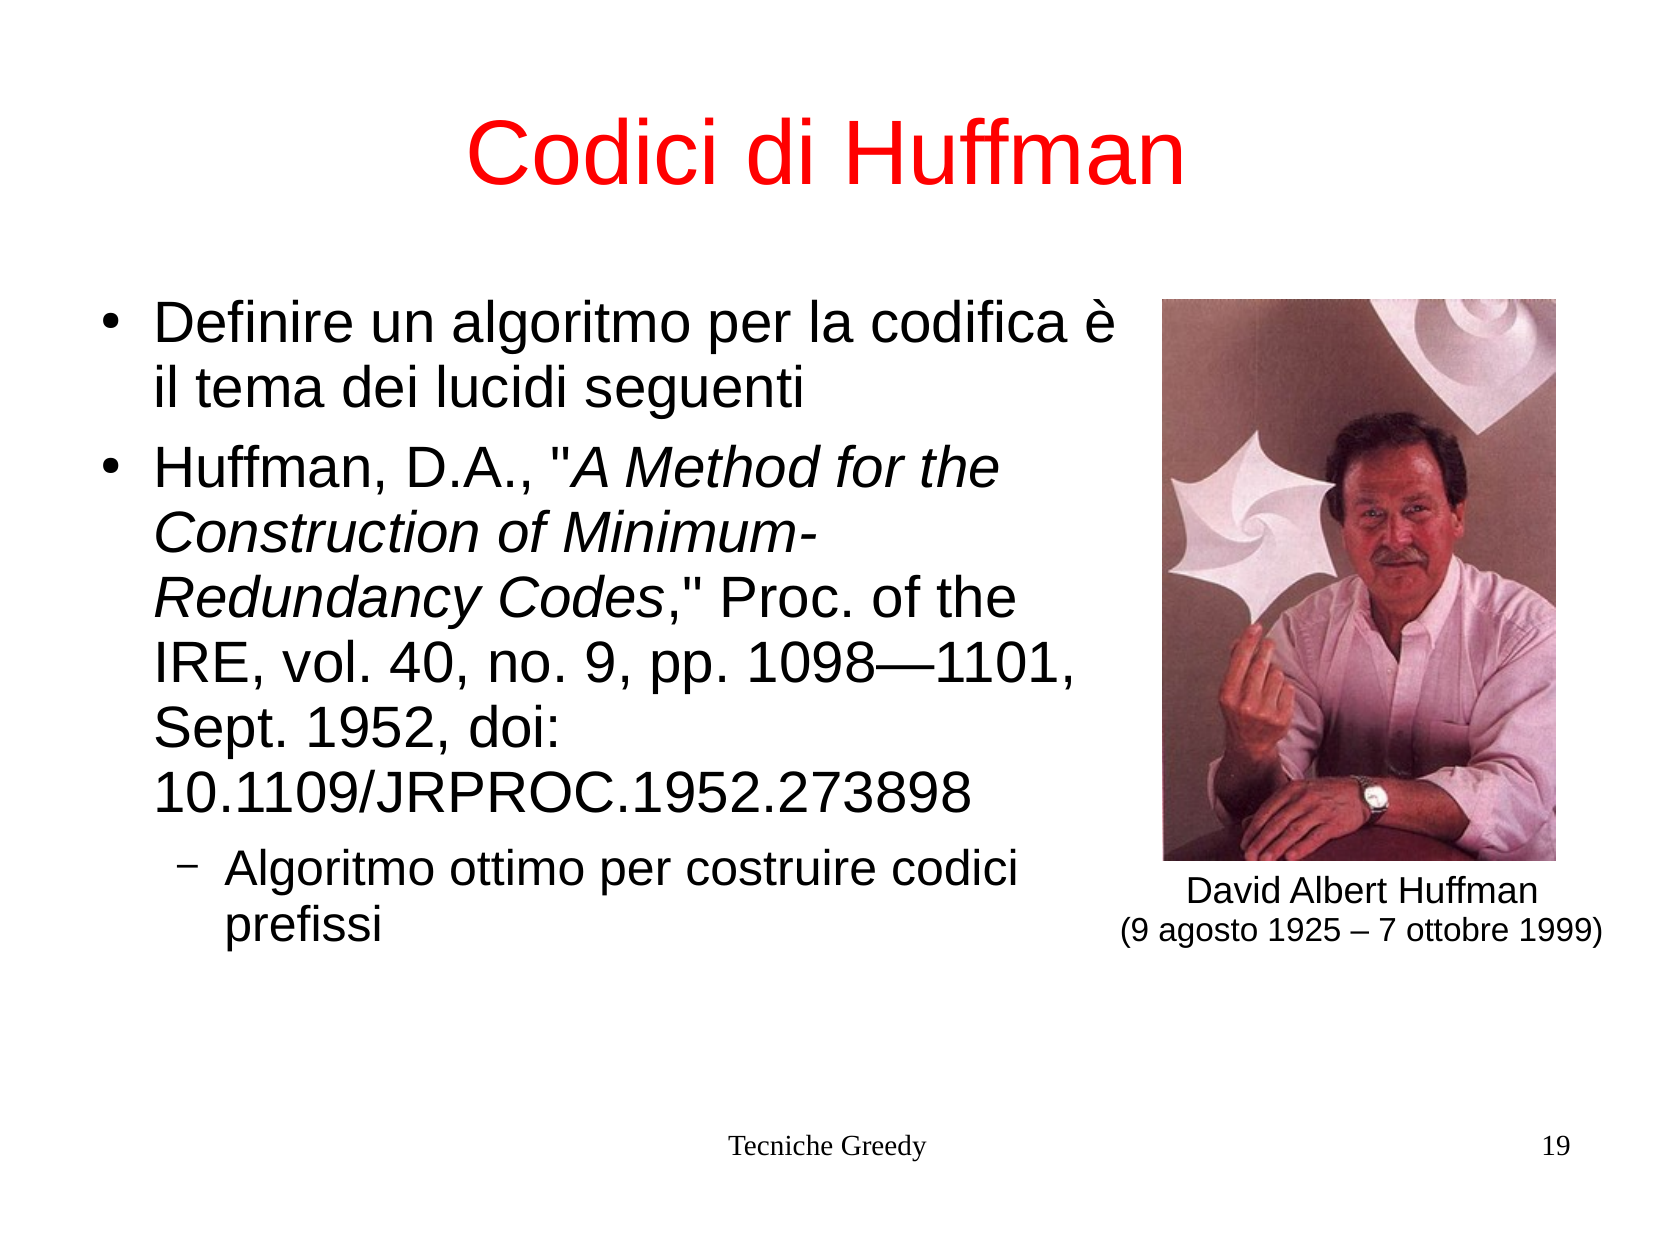

# Codici di Huffman
Definire un algoritmo per la codifica è il tema dei lucidi seguenti
Huffman, D.A., "A Method for the Construction of Minimum-Redundancy Codes," Proc. of the IRE, vol. 40, no. 9, pp. 1098—1101, Sept. 1952, doi: 10.1109/JRPROC.1952.273898
Algoritmo ottimo per costruire codici prefissi
David Albert Huffman
(9 agosto 1925 – 7 ottobre 1999)
Tecniche Greedy
19